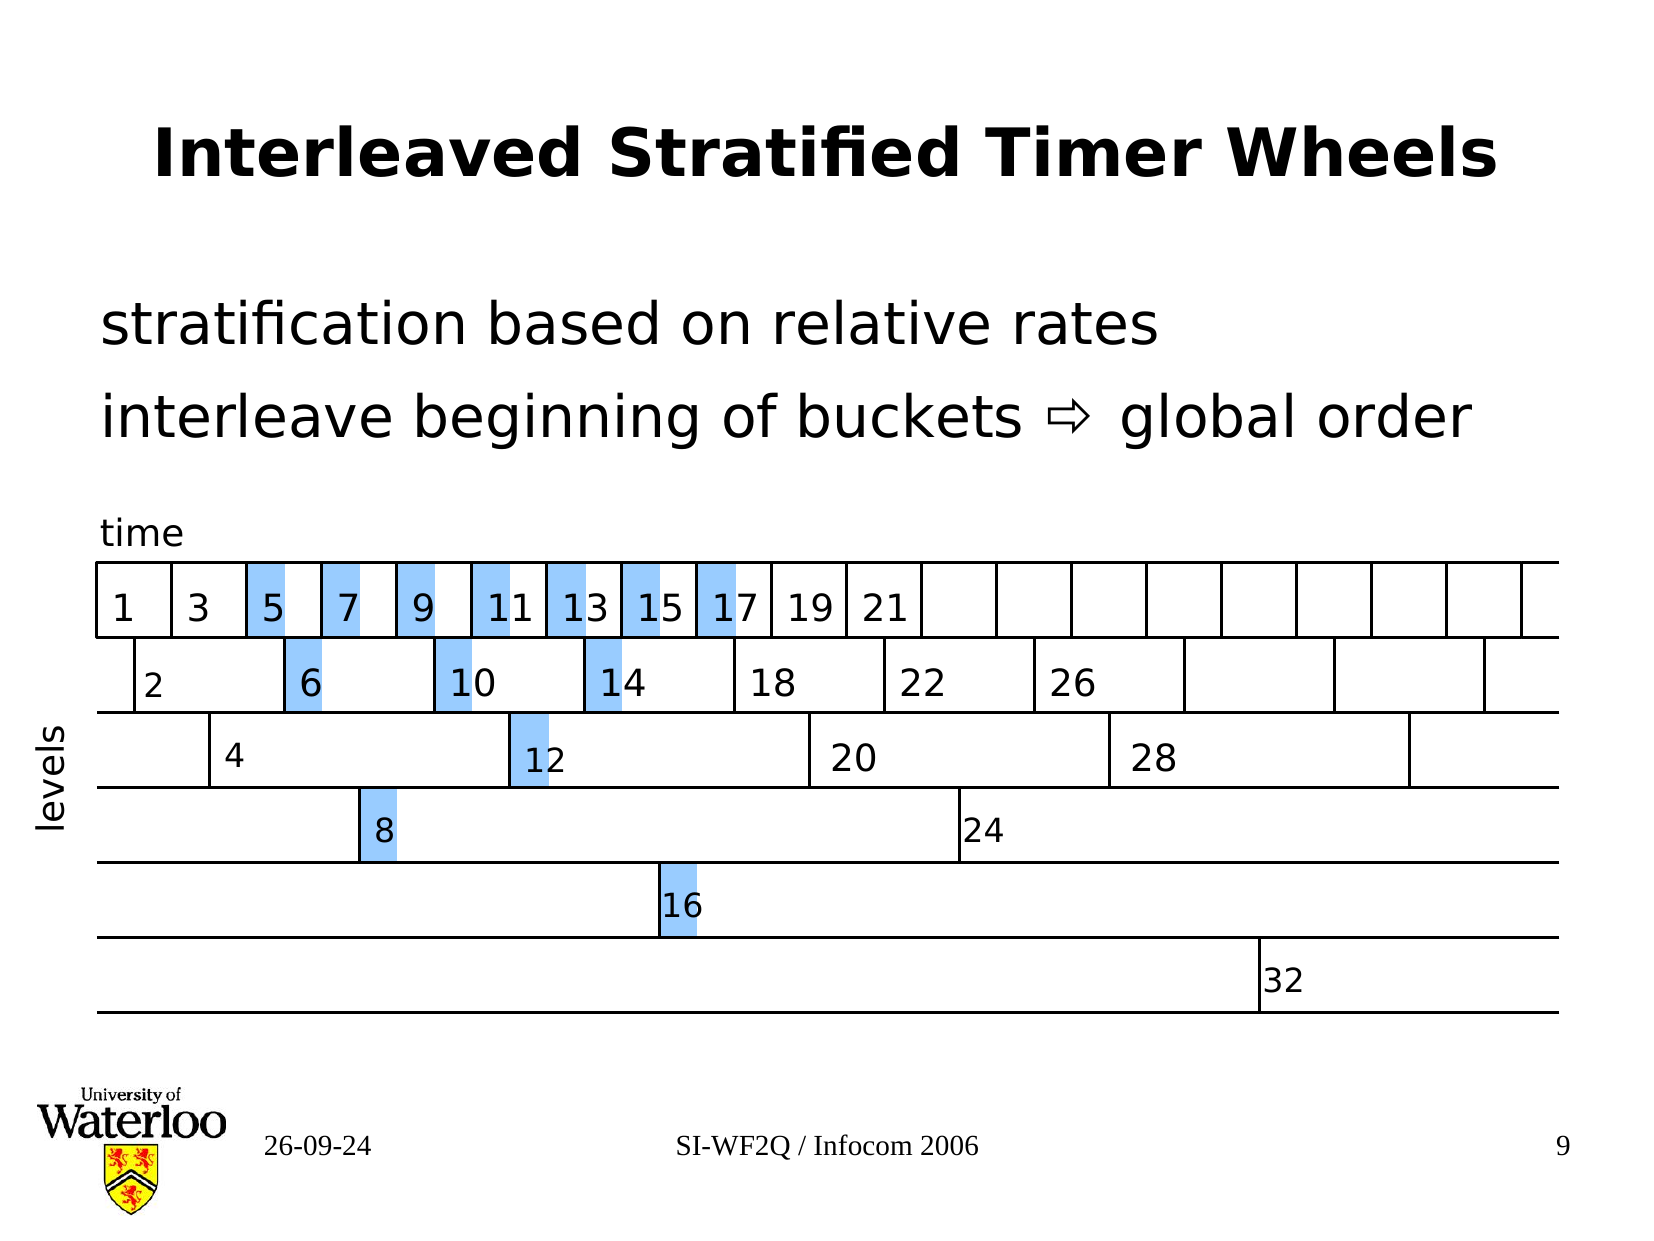

# Interleaved Stratified Timer Wheels
stratification based on relative rates
interleave beginning of buckets  global order
time
1
3
5
7
9
11
13
15
17
19
21
6
10
14
18
22
26
2
4
20
28
12
8
24
16
32
levels
SI-WF2Q / Infocom 2006
9